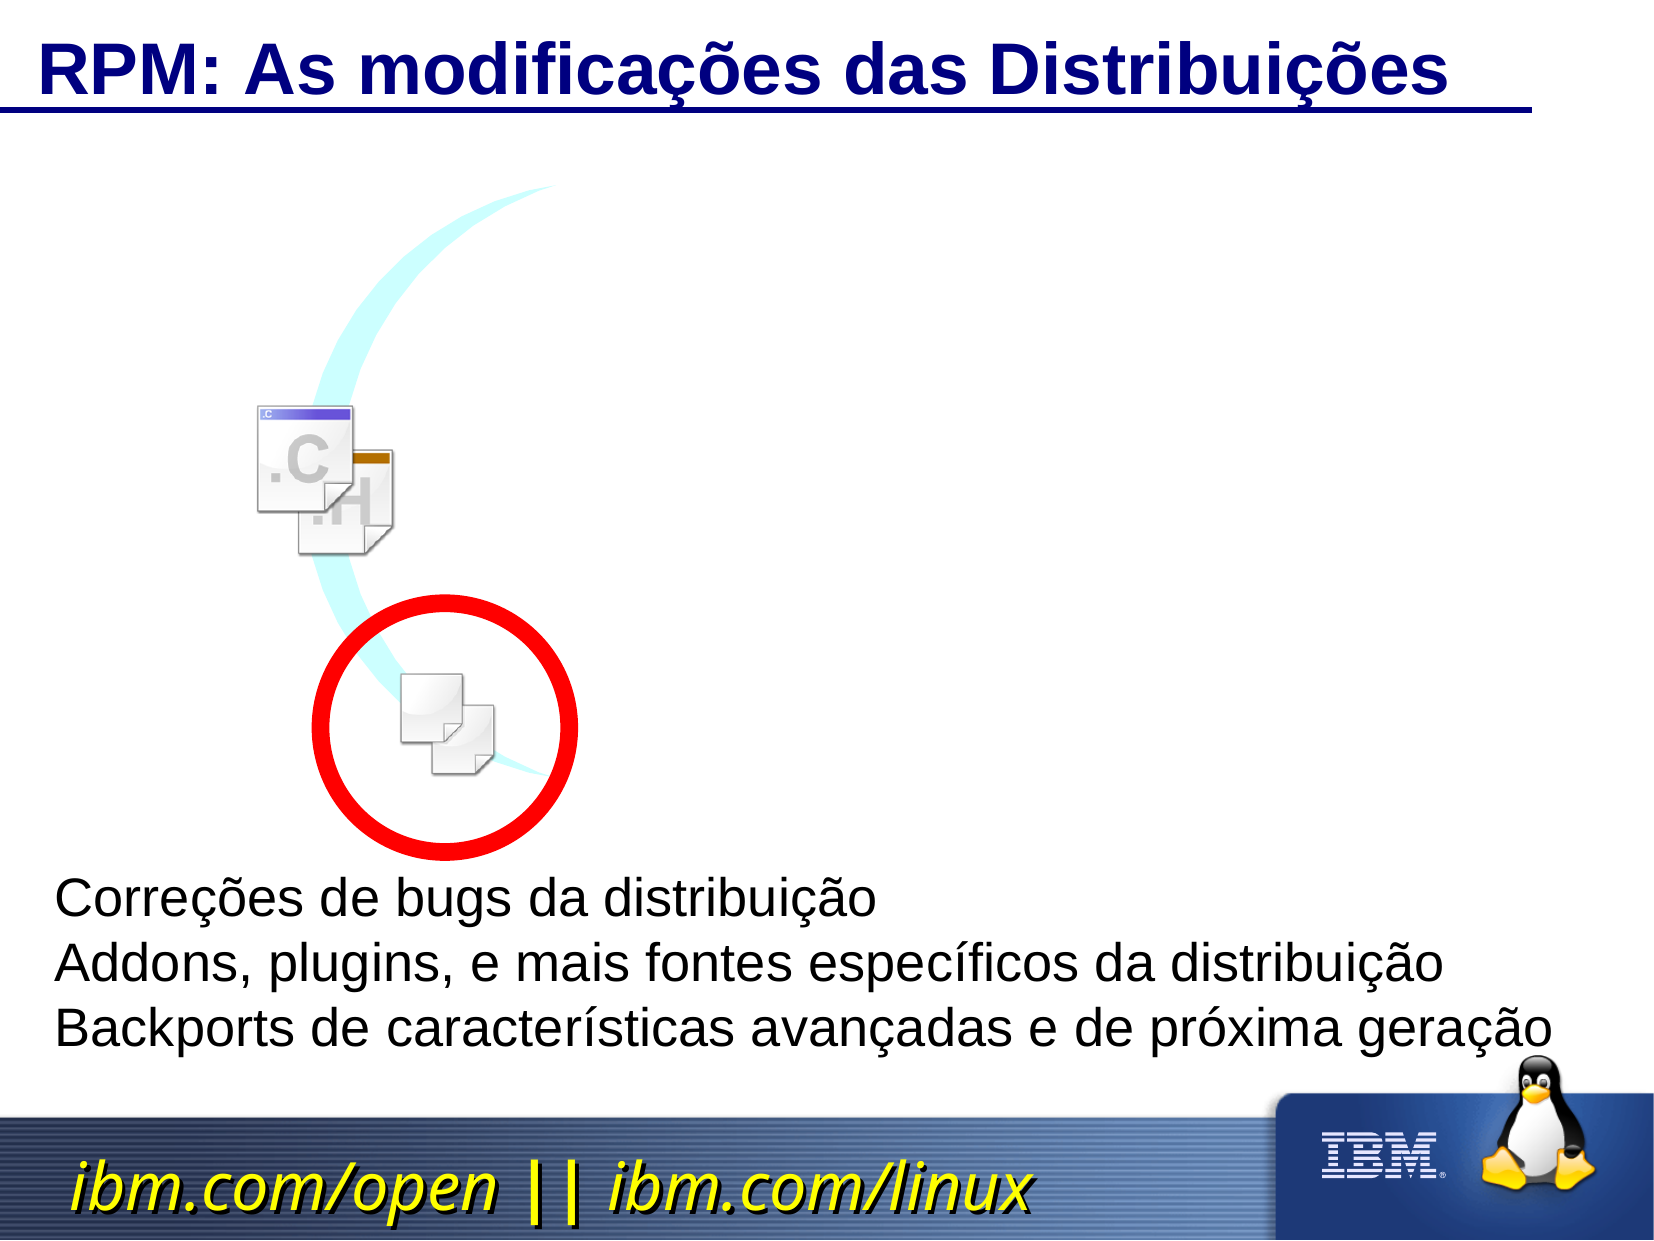

RPM: As modificações das Distribuições
# Correções de bugs da distribuição
Addons, plugins, e mais fontes específicos da distribuição
Backports de características avançadas e de próxima geração